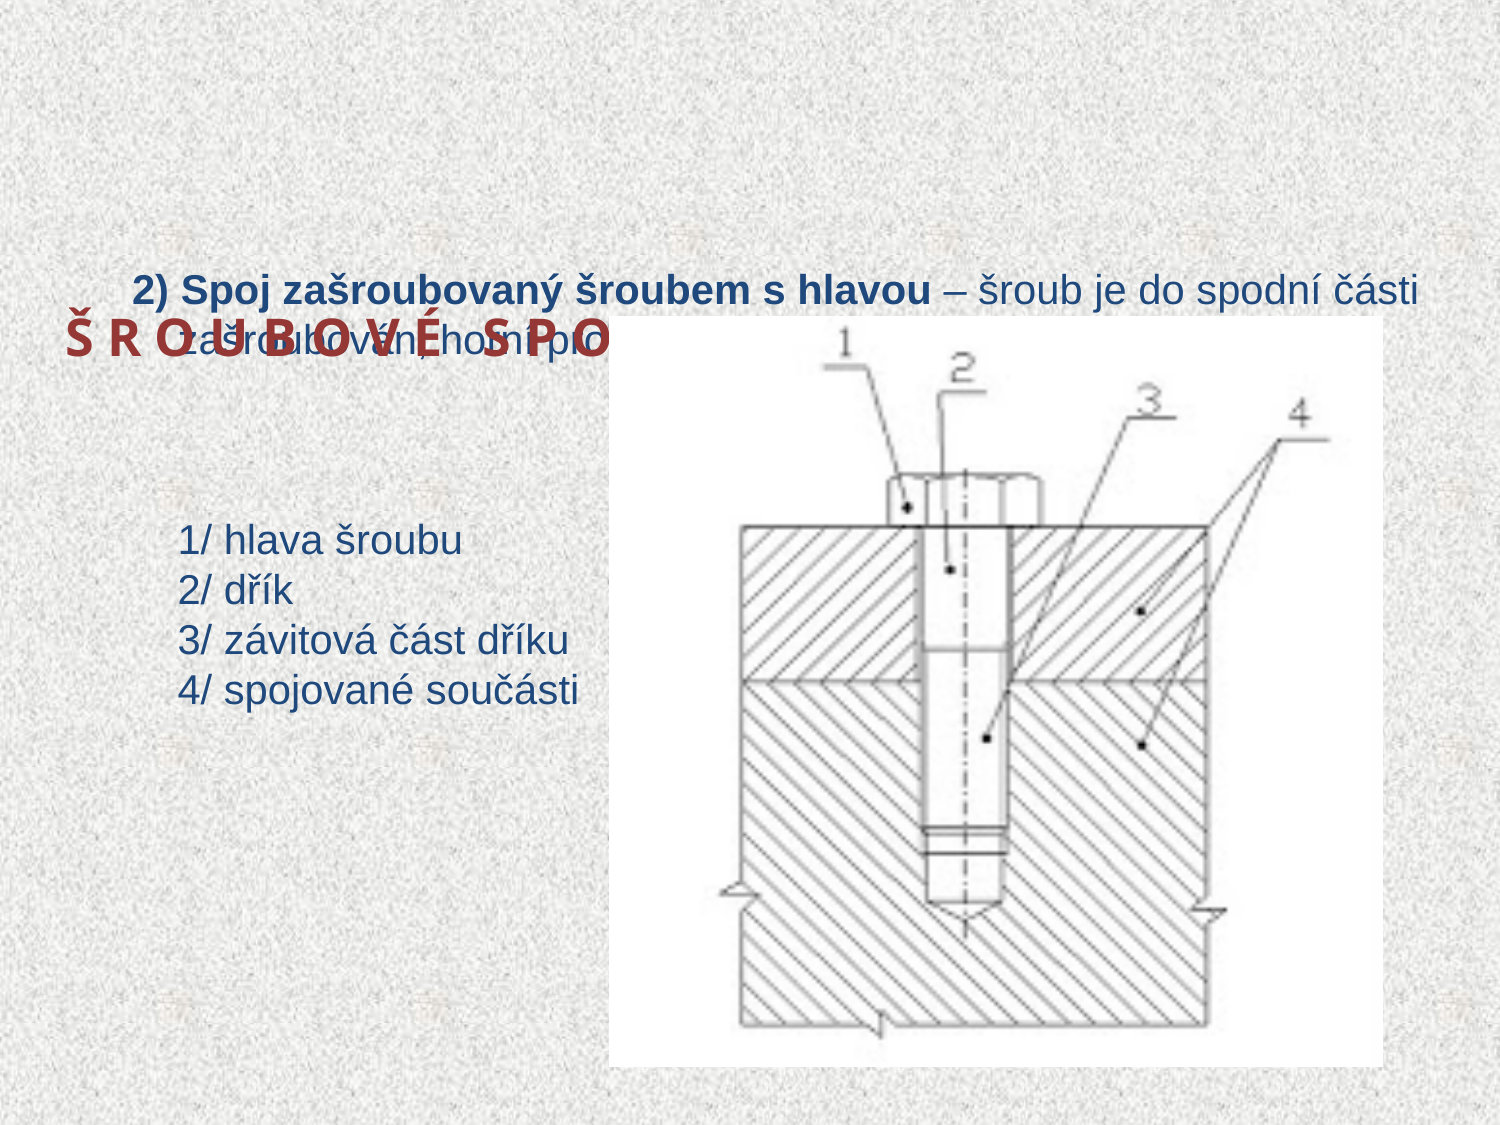

Š R O U B O V É S P O J E
# 2) Spoj zašroubovaný šroubem s hlavou – šroub je do spodní části zašroubován, horní prochází s vůlí 1/ hlava šroubu 2/ dřík 3/ závitová část dříku 4/ spojované součásti